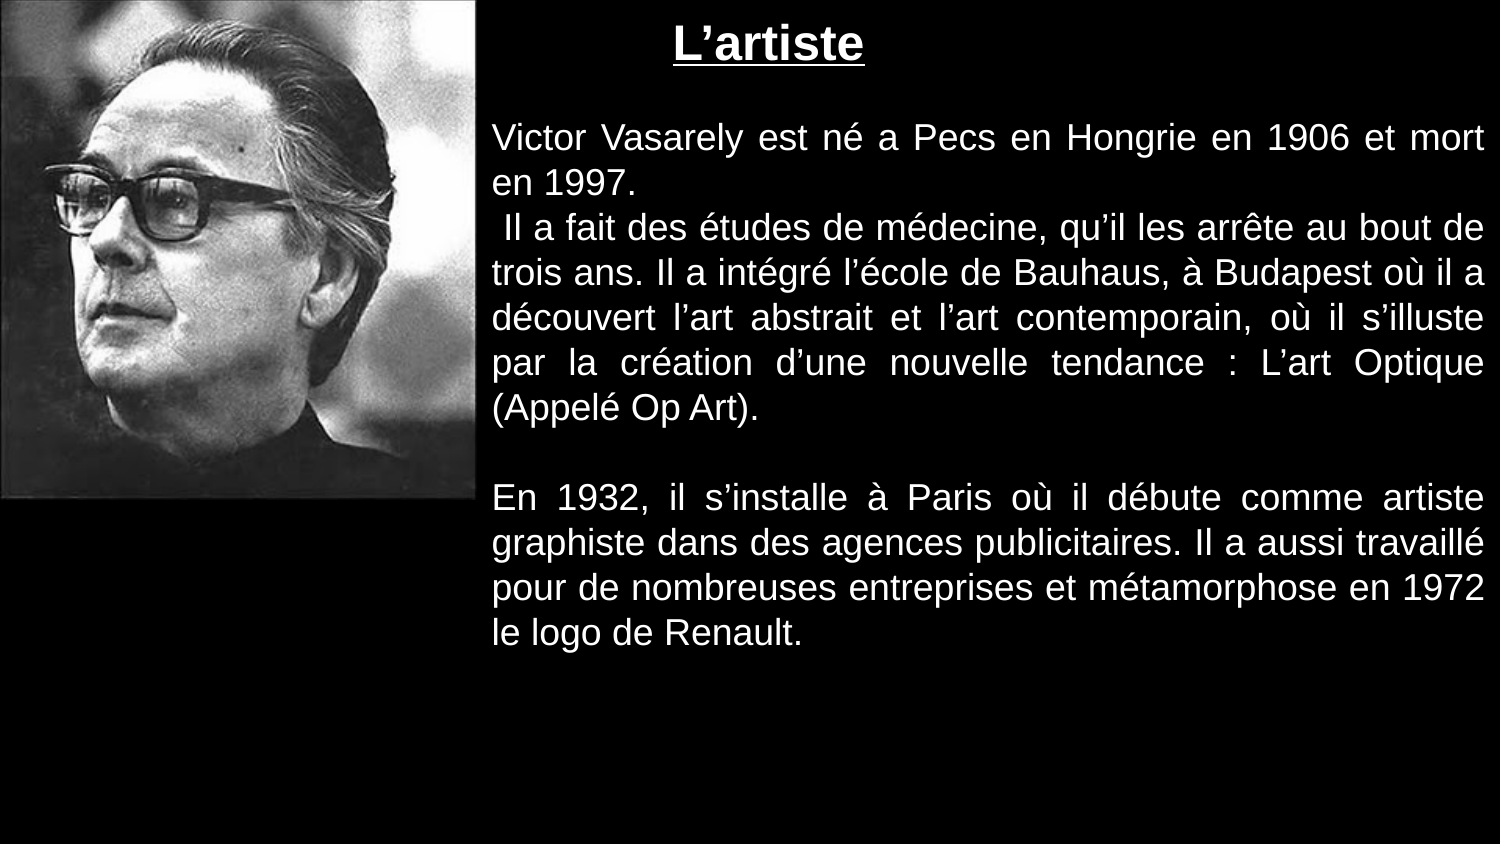

# L’artiste
Victor Vasarely est né a Pecs en Hongrie en 1906 et mort en 1997.
 Il a fait des études de médecine, qu’il les arrête au bout de trois ans. Il a intégré l’école de Bauhaus, à Budapest où il a découvert l’art abstrait et l’art contemporain, où il s’illuste par la création d’une nouvelle tendance : L’art Optique (Appelé Op Art).
En 1932, il s’installe à Paris où il débute comme artiste graphiste dans des agences publicitaires. Il a aussi travaillé pour de nombreuses entreprises et métamorphose en 1972 le logo de Renault.